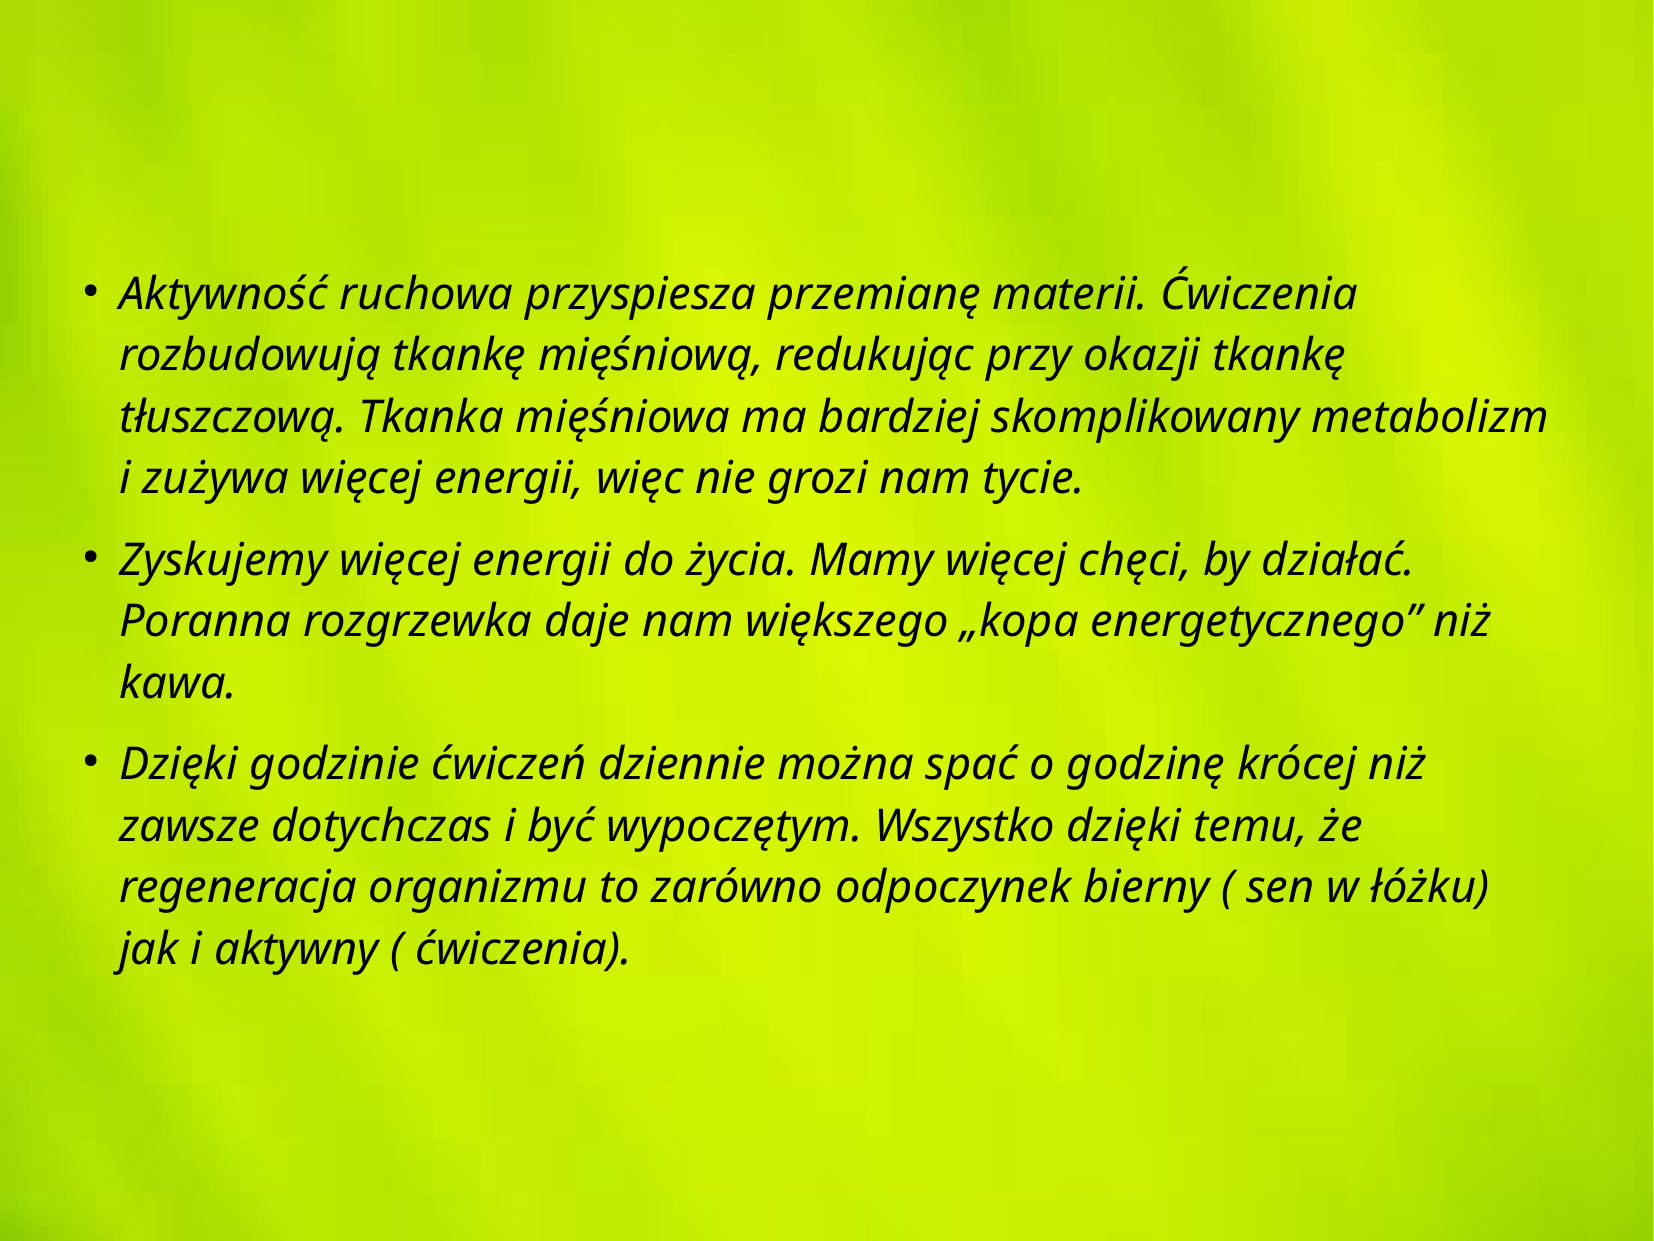

# Aktywność ruchowa przyspiesza przemianę materii. Ćwiczenia rozbudowują tkankę mięśniową, redukując przy okazji tkankę tłuszczową. Tkanka mięśniowa ma bardziej skomplikowany metabolizm i zużywa więcej energii, więc nie grozi nam tycie.
Zyskujemy więcej energii do życia. Mamy więcej chęci, by działać. Poranna rozgrzewka daje nam większego „kopa energetycznego” niż kawa.
Dzięki godzinie ćwiczeń dziennie można spać o godzinę krócej niż zawsze dotychczas i być wypoczętym. Wszystko dzięki temu, że regeneracja organizmu to zarówno odpoczynek bierny ( sen w łóżku) jak i aktywny ( ćwiczenia).